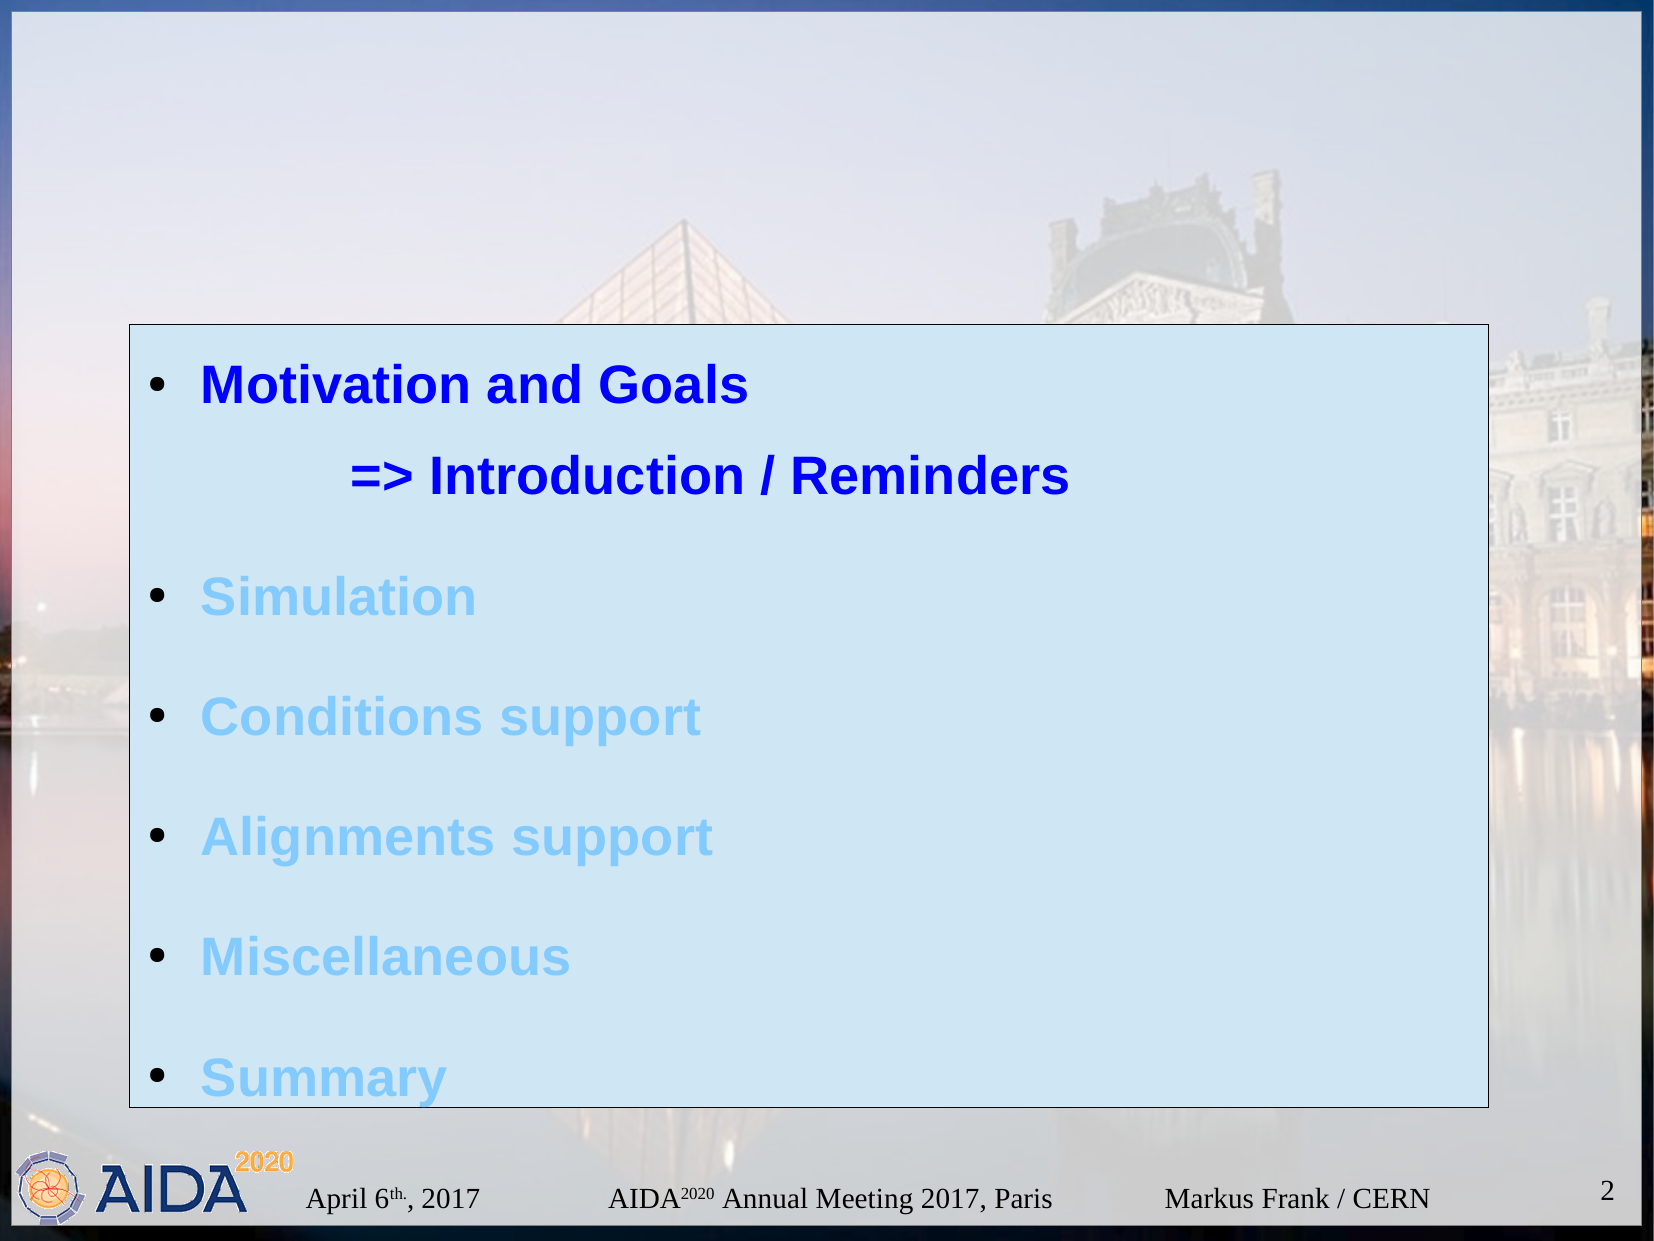

# Motivation and Goals => Introduction / Reminders
Simulation
Conditions support
Alignments support
Miscellaneous
Summary
2
April 14th, 2013
Annual AIDA Meeting 2013 Frascati/Italy Markus Frank / CERN